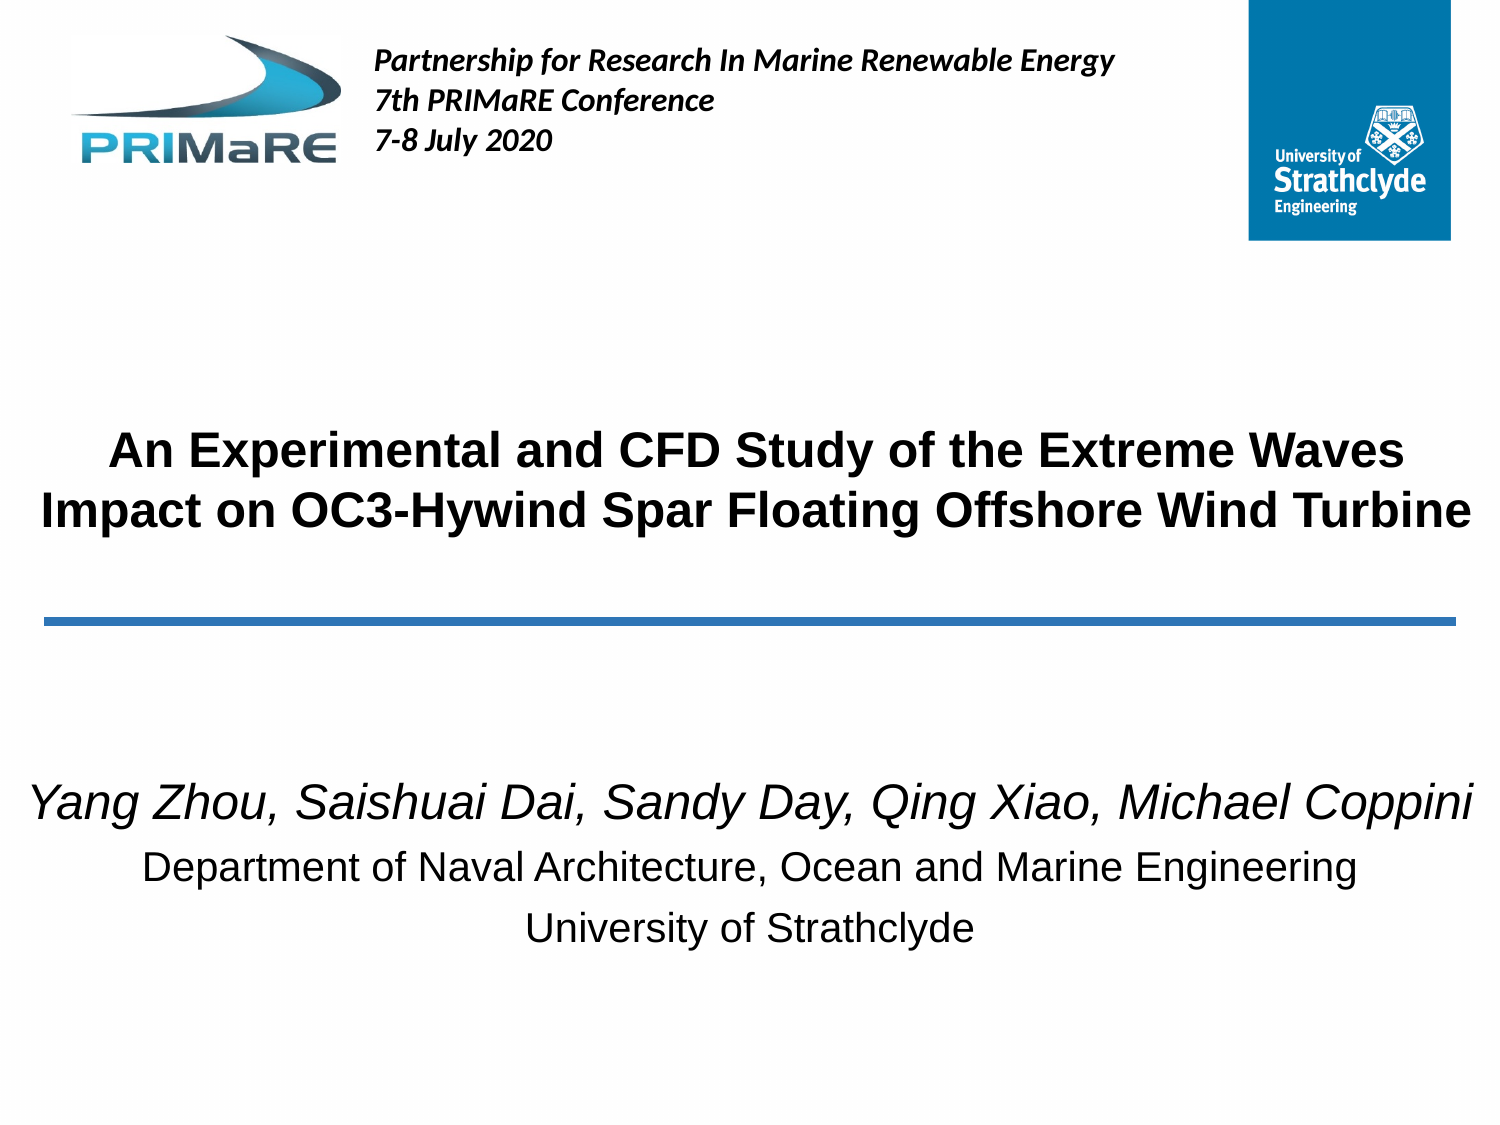

Partnership for Research In Marine Renewable Energy
7th PRIMaRE Conference
7-8 July 2020
# An Experimental and CFD Study of the Extreme Waves Impact on OC3-Hywind Spar Floating Offshore Wind Turbine
Yang Zhou, Saishuai Dai, Sandy Day, Qing Xiao, Michael Coppini
Department of Naval Architecture, Ocean and Marine Engineering
University of Strathclyde